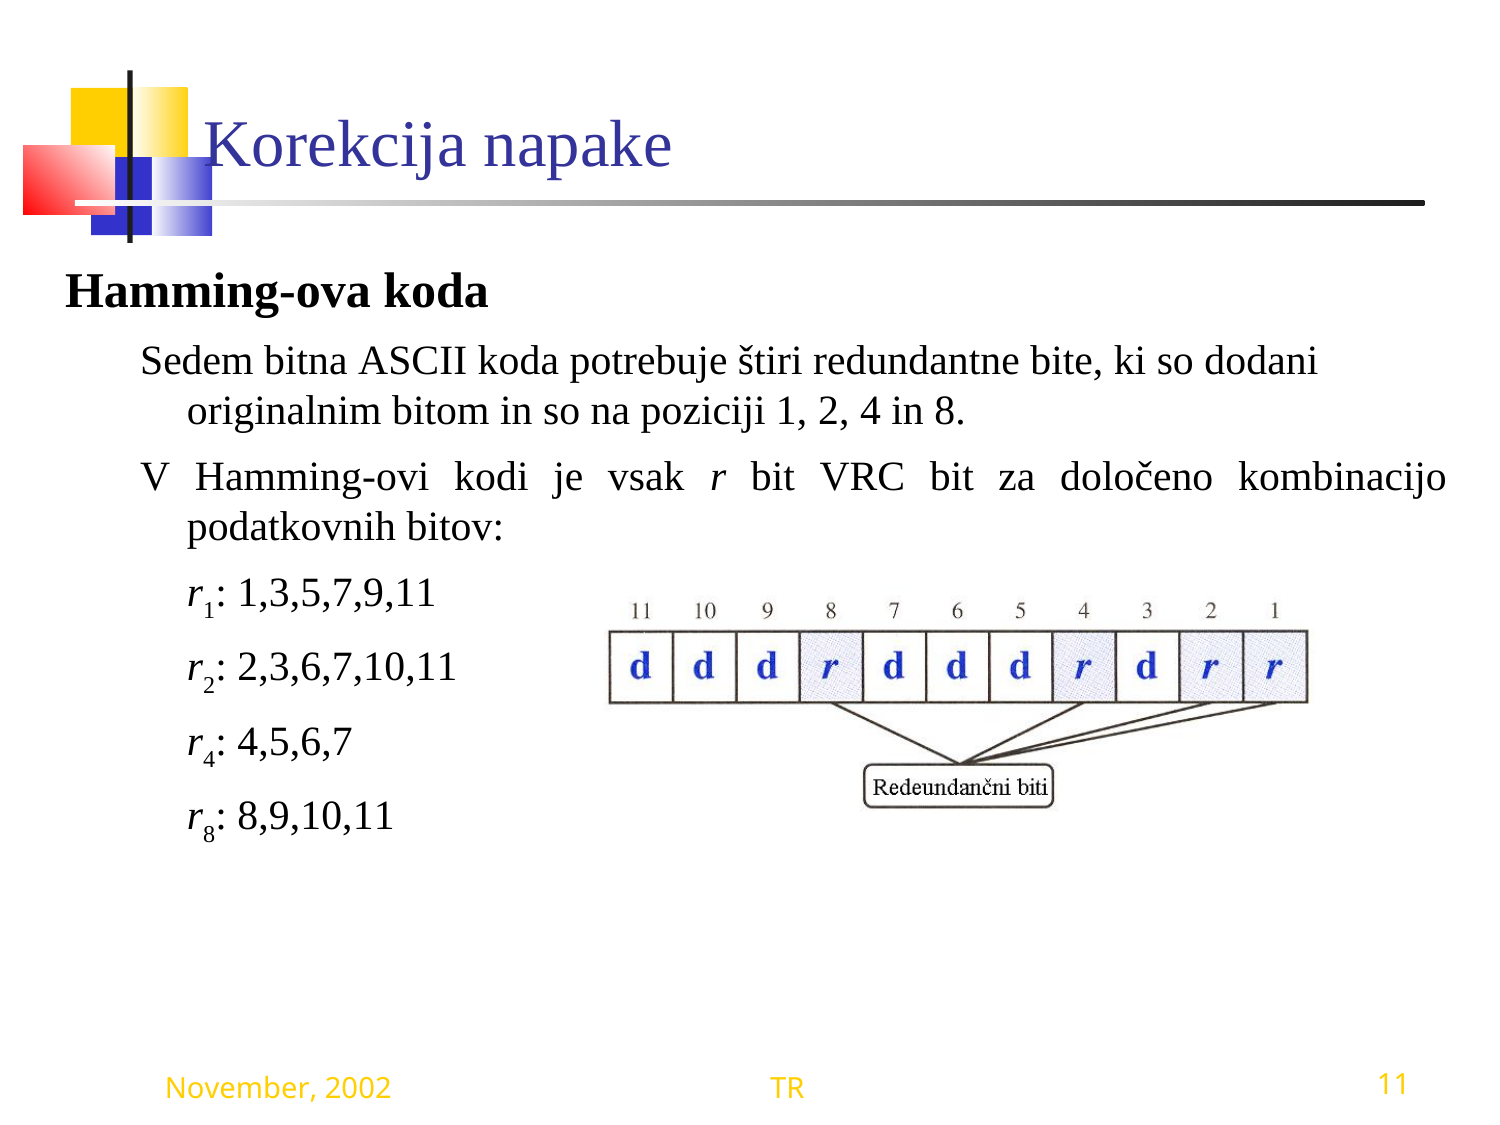

# Korekcija napake
Hamming-ova koda
Sedem bitna ASCII koda potrebuje štiri redundantne bite, ki so dodani originalnim bitom in so na poziciji 1, 2, 4 in 8.
V Hamming-ovi kodi je vsak r bit VRC bit za določeno kombinacijo podatkovnih bitov:
	r1: 1,3,5,7,9,11
	r2: 2,3,6,7,10,11
	r4: 4,5,6,7
	r8: 8,9,10,11
November, 2002
TR